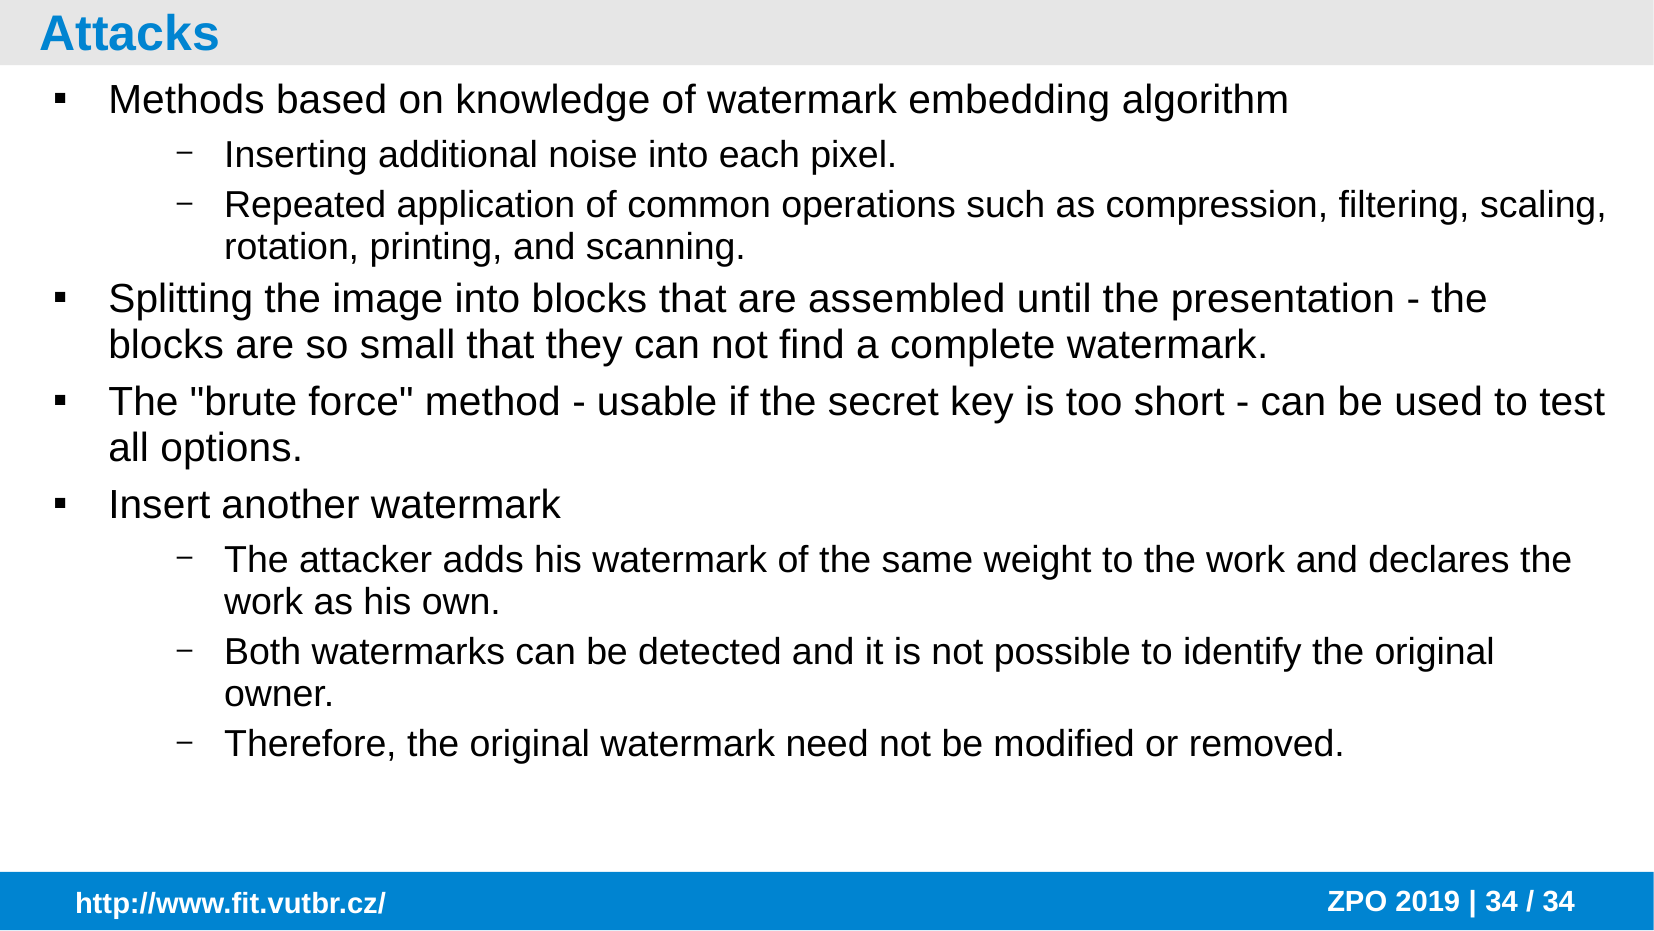

# Attacks
Methods based on knowledge of watermark embedding algorithm
Inserting additional noise into each pixel.
Repeated application of common operations such as compression, filtering, scaling, rotation, printing, and scanning.
Splitting the image into blocks that are assembled until the presentation - the blocks are so small that they can not find a complete watermark.
The "brute force" method - usable if the secret key is too short - can be used to test all options.
Insert another watermark
The attacker adds his watermark of the same weight to the work and declares the work as his own.
Both watermarks can be detected and it is not possible to identify the original owner.
Therefore, the original watermark need not be modified or removed.